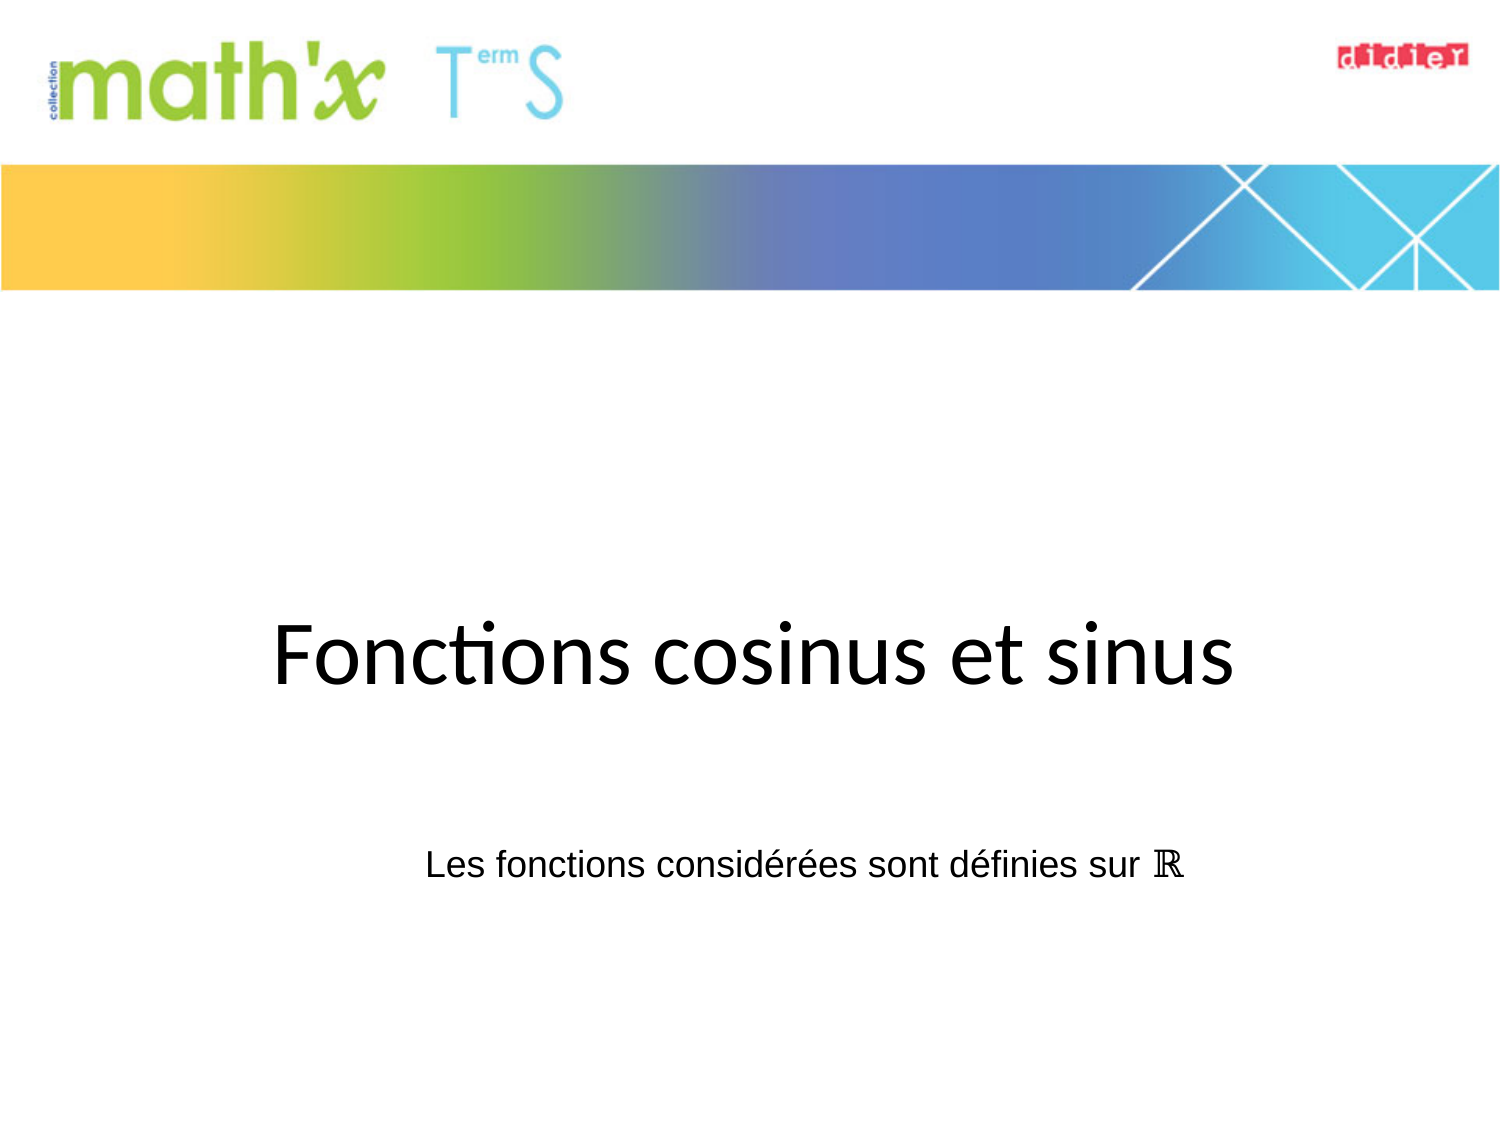

# Fonctions cosinus et sinus
Les fonctions considérées sont définies sur ℝ